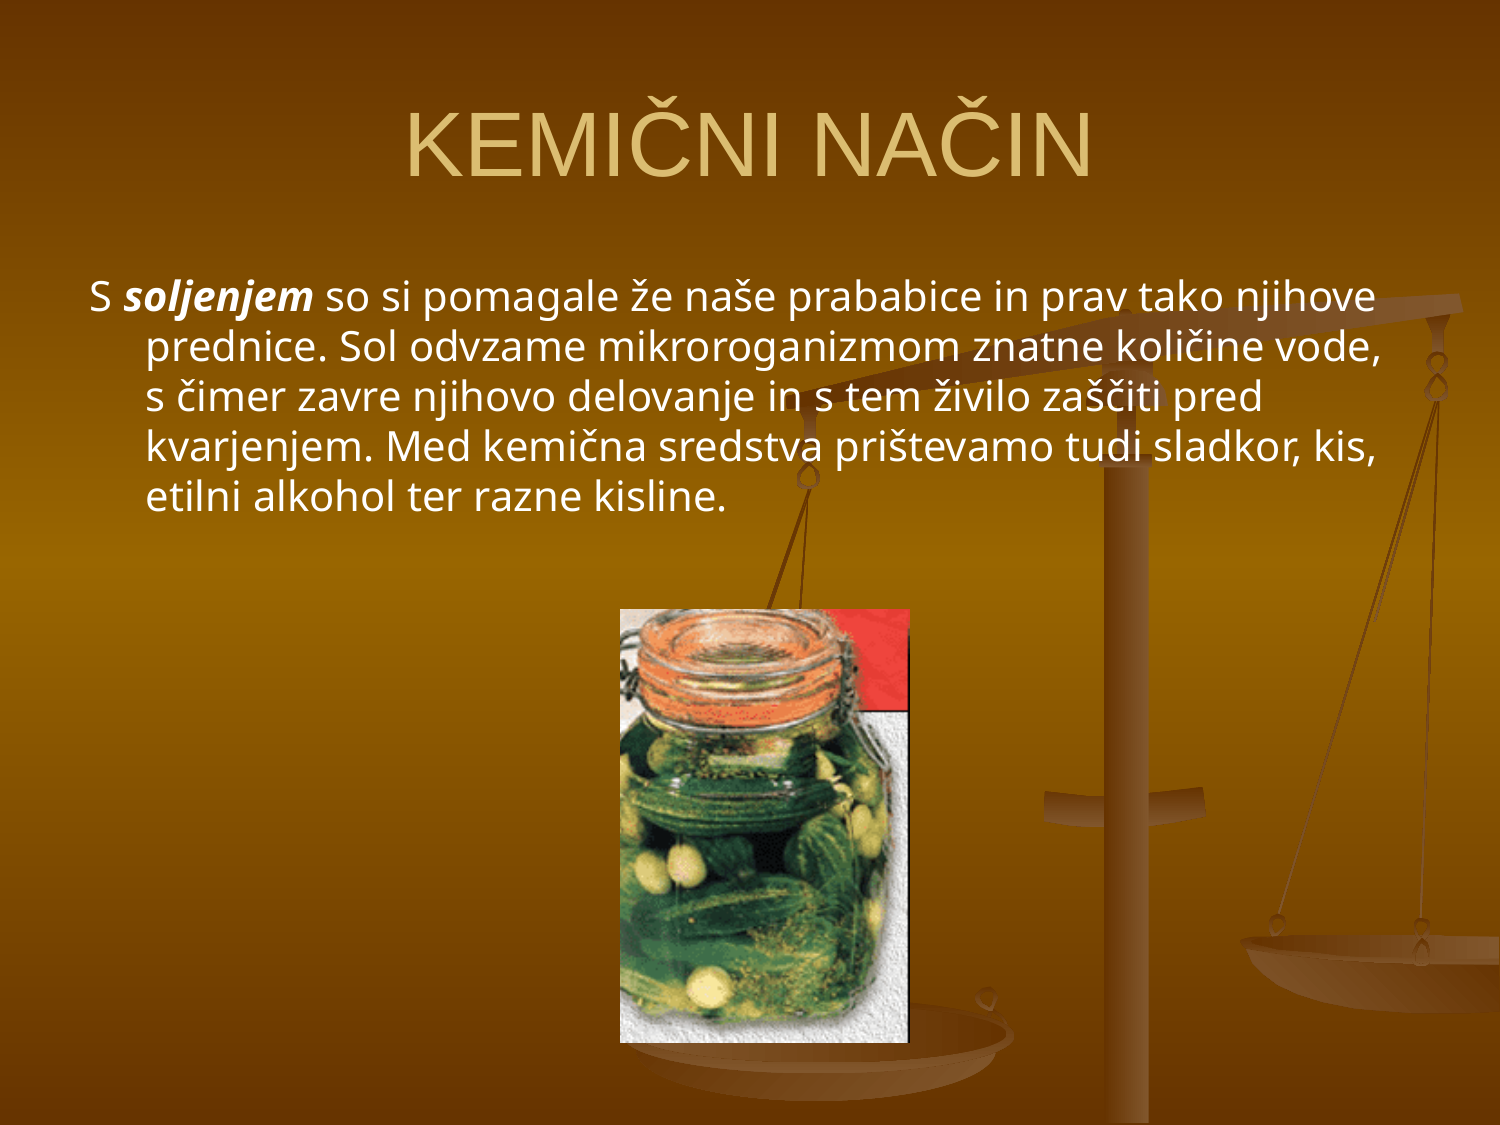

# KEMIČNI NAČIN
S soljenjem so si pomagale že naše prababice in prav tako njihove prednice. Sol odvzame mikroroganizmom znatne količine vode, s čimer zavre njihovo delovanje in s tem živilo zaščiti pred kvarjenjem. Med kemična sredstva prištevamo tudi sladkor, kis, etilni alkohol ter razne kisline.